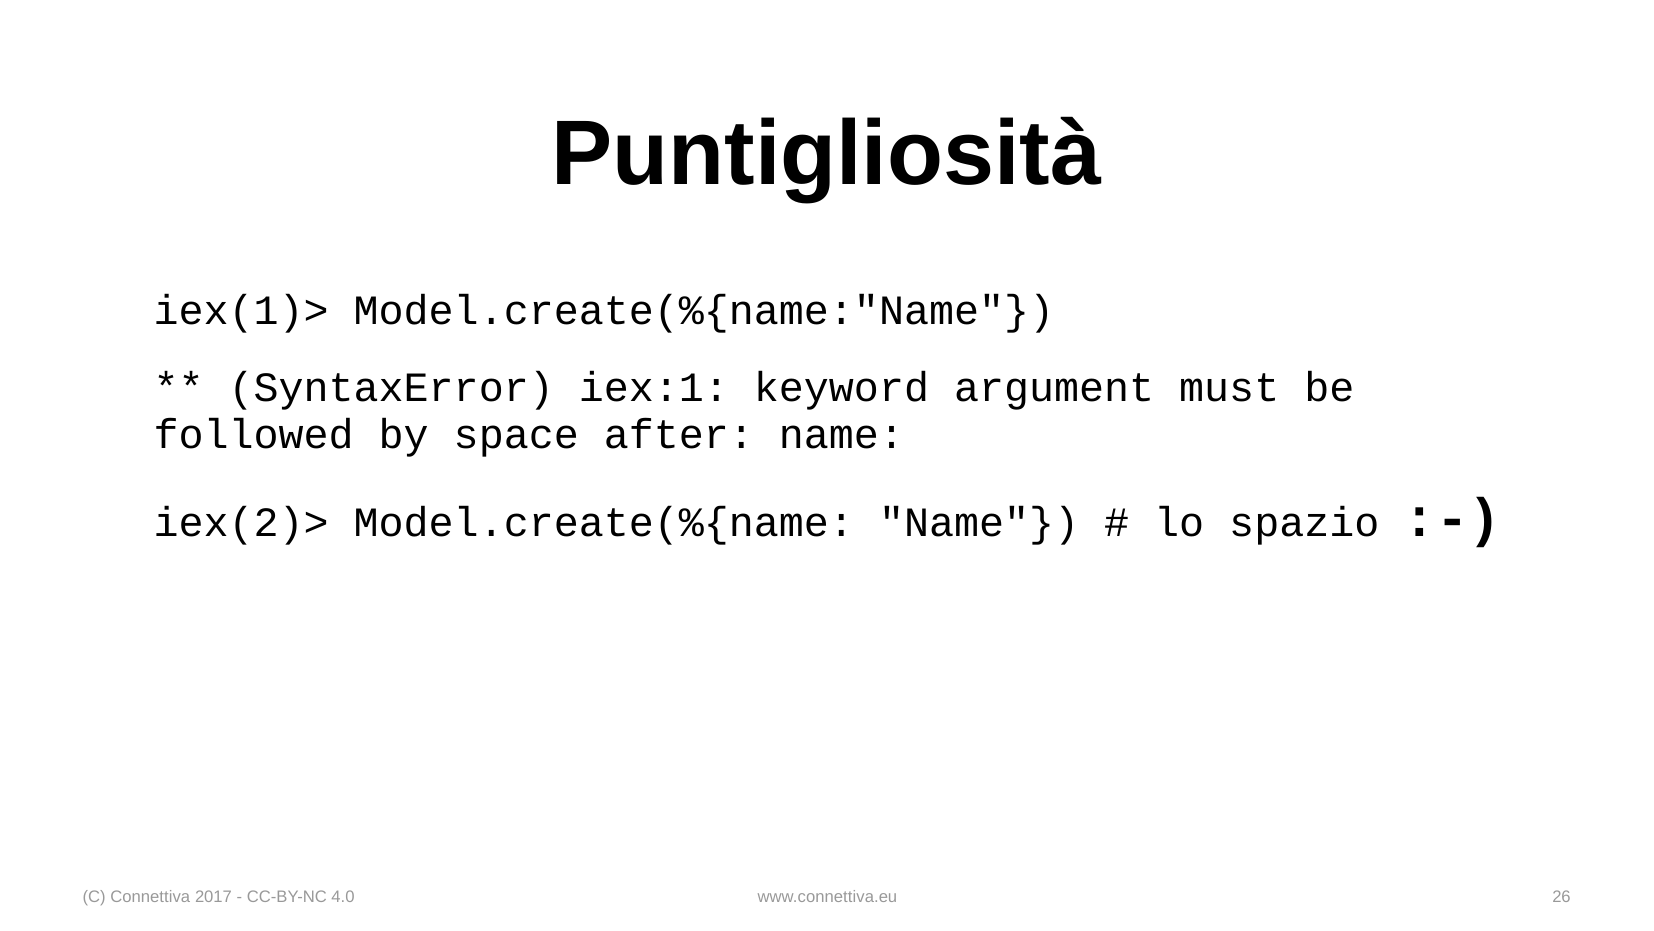

# Puntigliosità
iex(1)> Model.create(%{name:"Name"})
** (SyntaxError) iex:1: keyword argument must be followed by space after: name:
iex(2)> Model.create(%{name: "Name"}) # lo spazio :-)
(C) Connettiva 2017 - CC-BY-NC 4.0
www.connettiva.eu
26